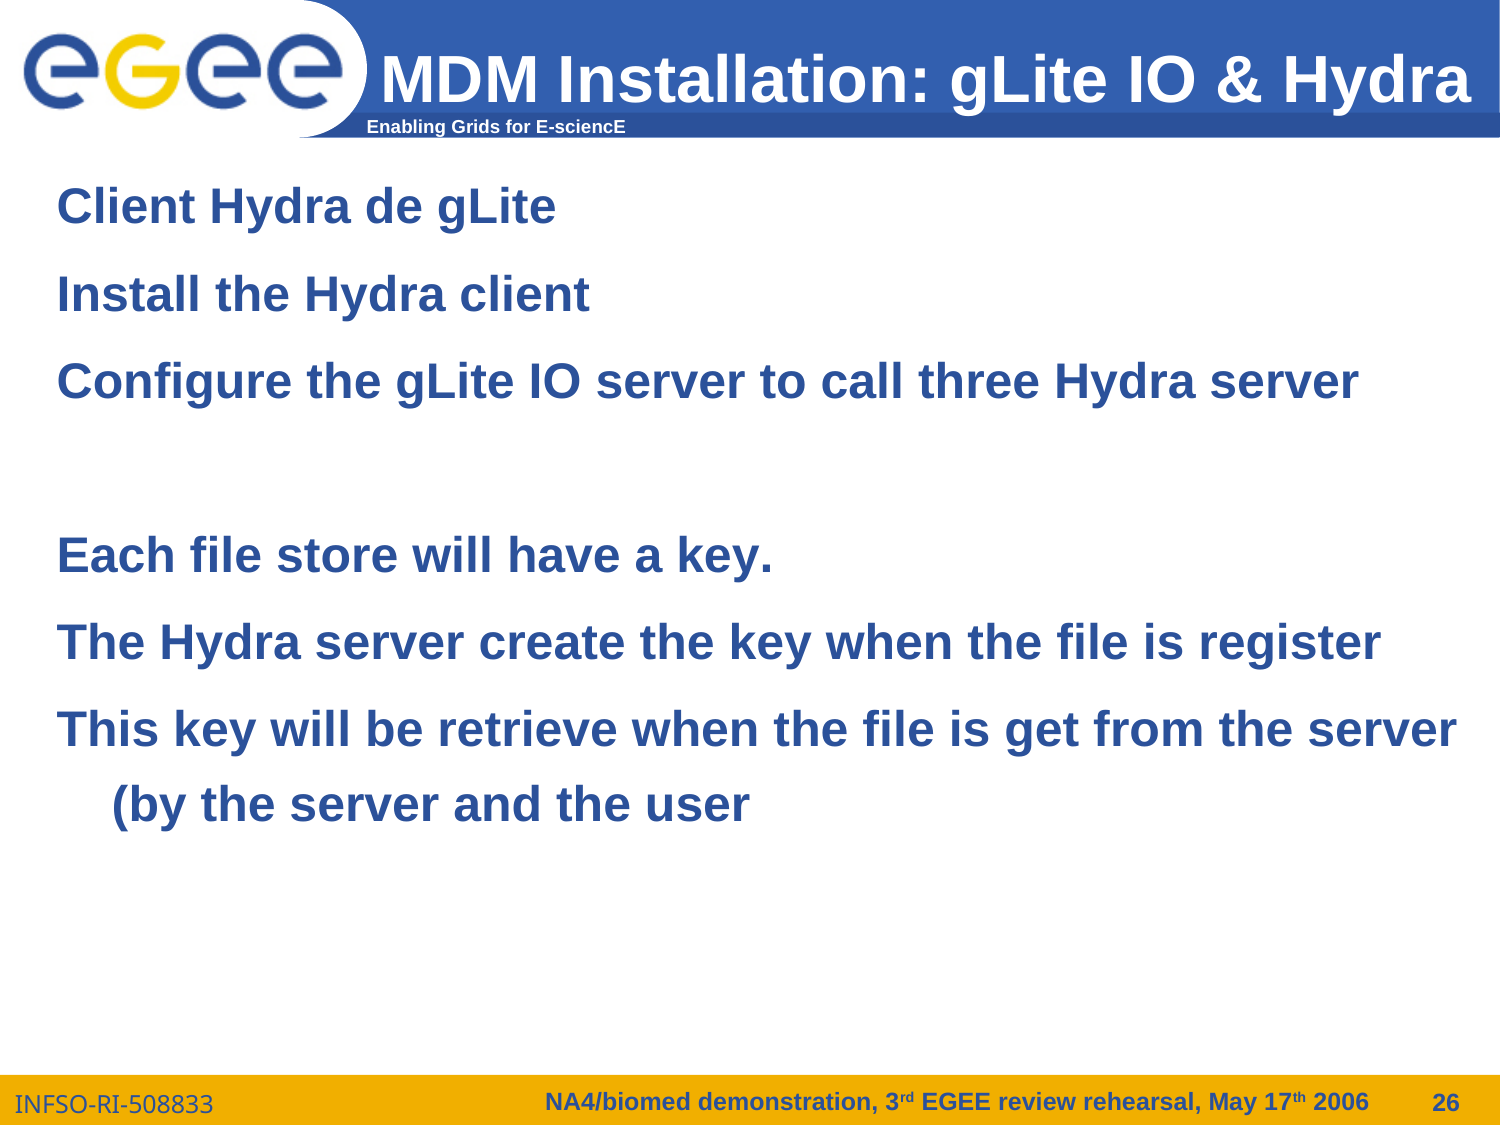

# MDM Installation: gLite IO & Hydra
Client Hydra de gLite
Install the Hydra client
Configure the gLite IO server to call three Hydra server
Each file store will have a key.
The Hydra server create the key when the file is register
This key will be retrieve when the file is get from the server (by the server and the user